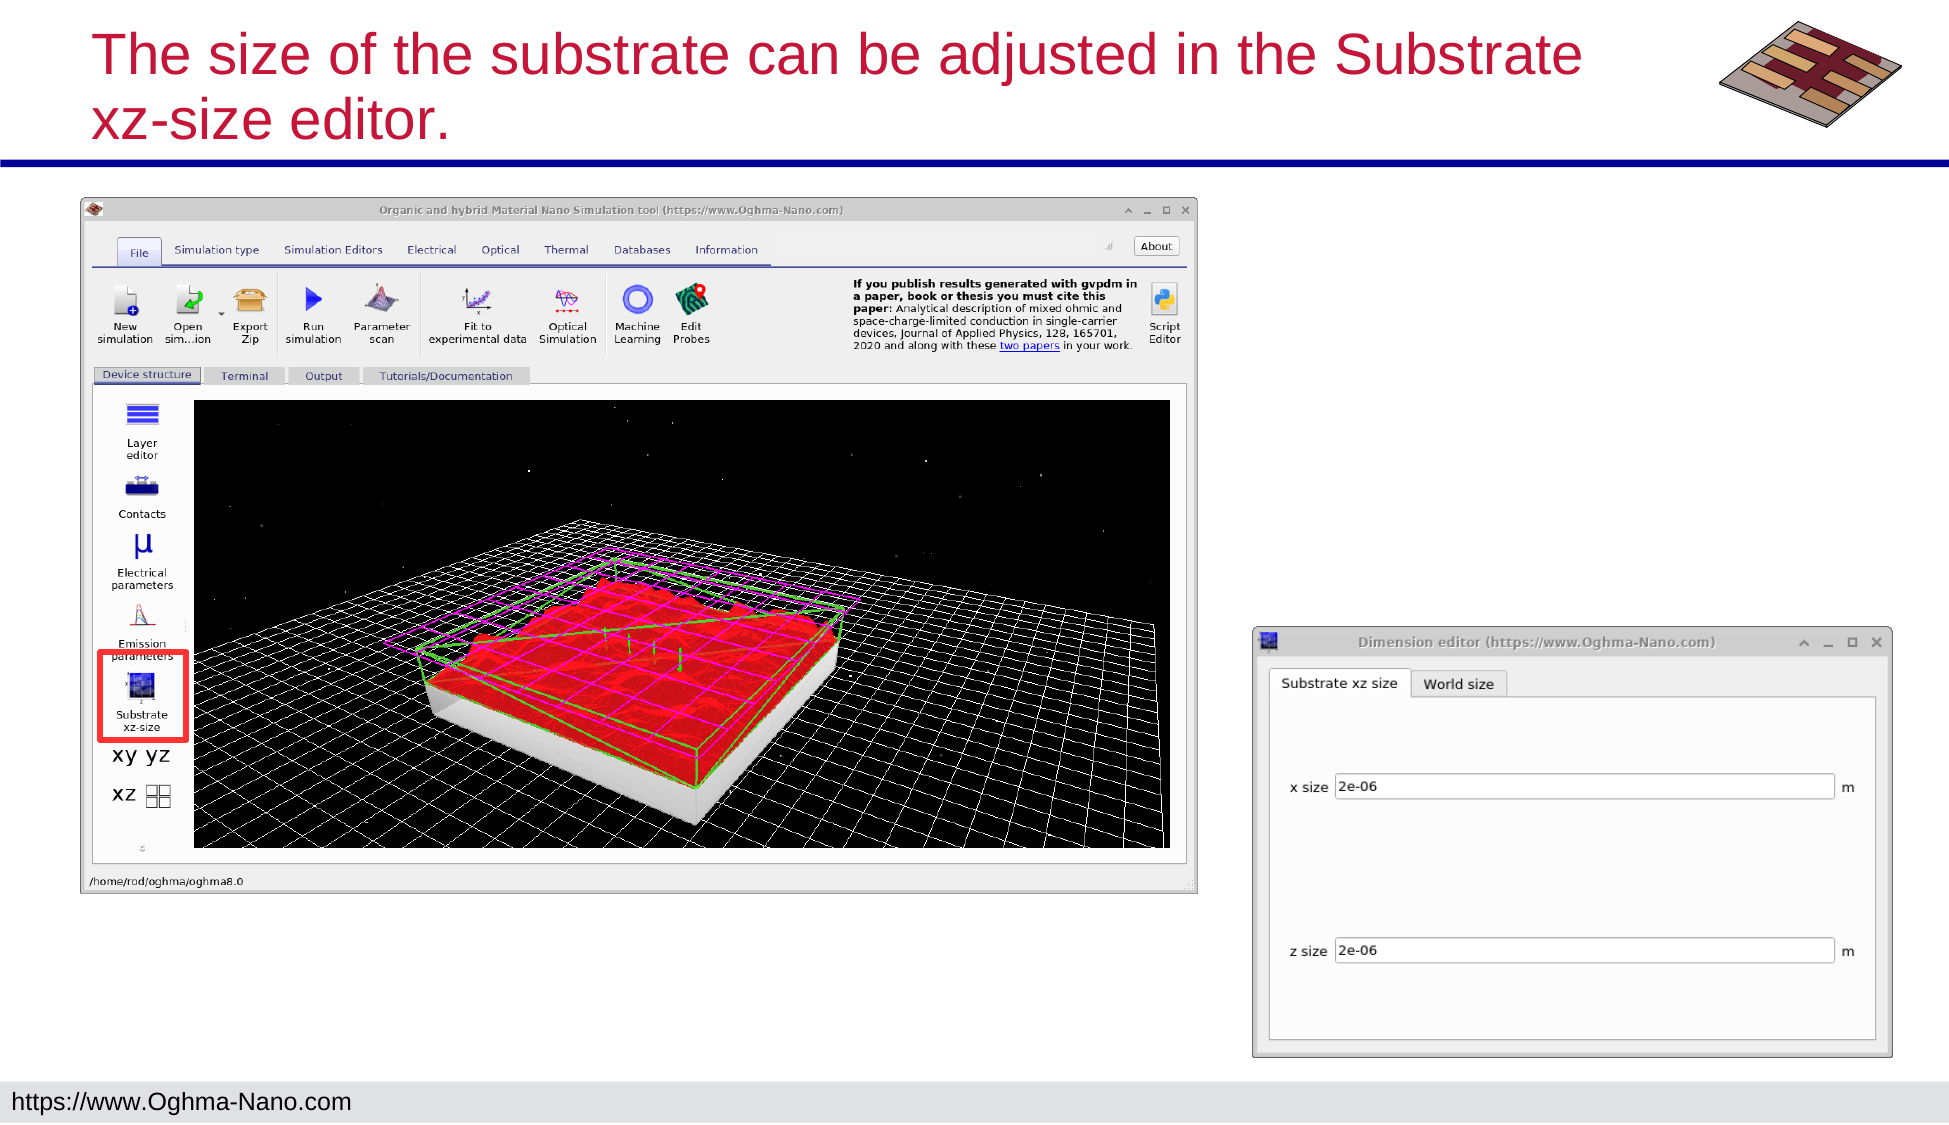

# The size of the substrate can be adjusted in the Substrate xz-size editor.